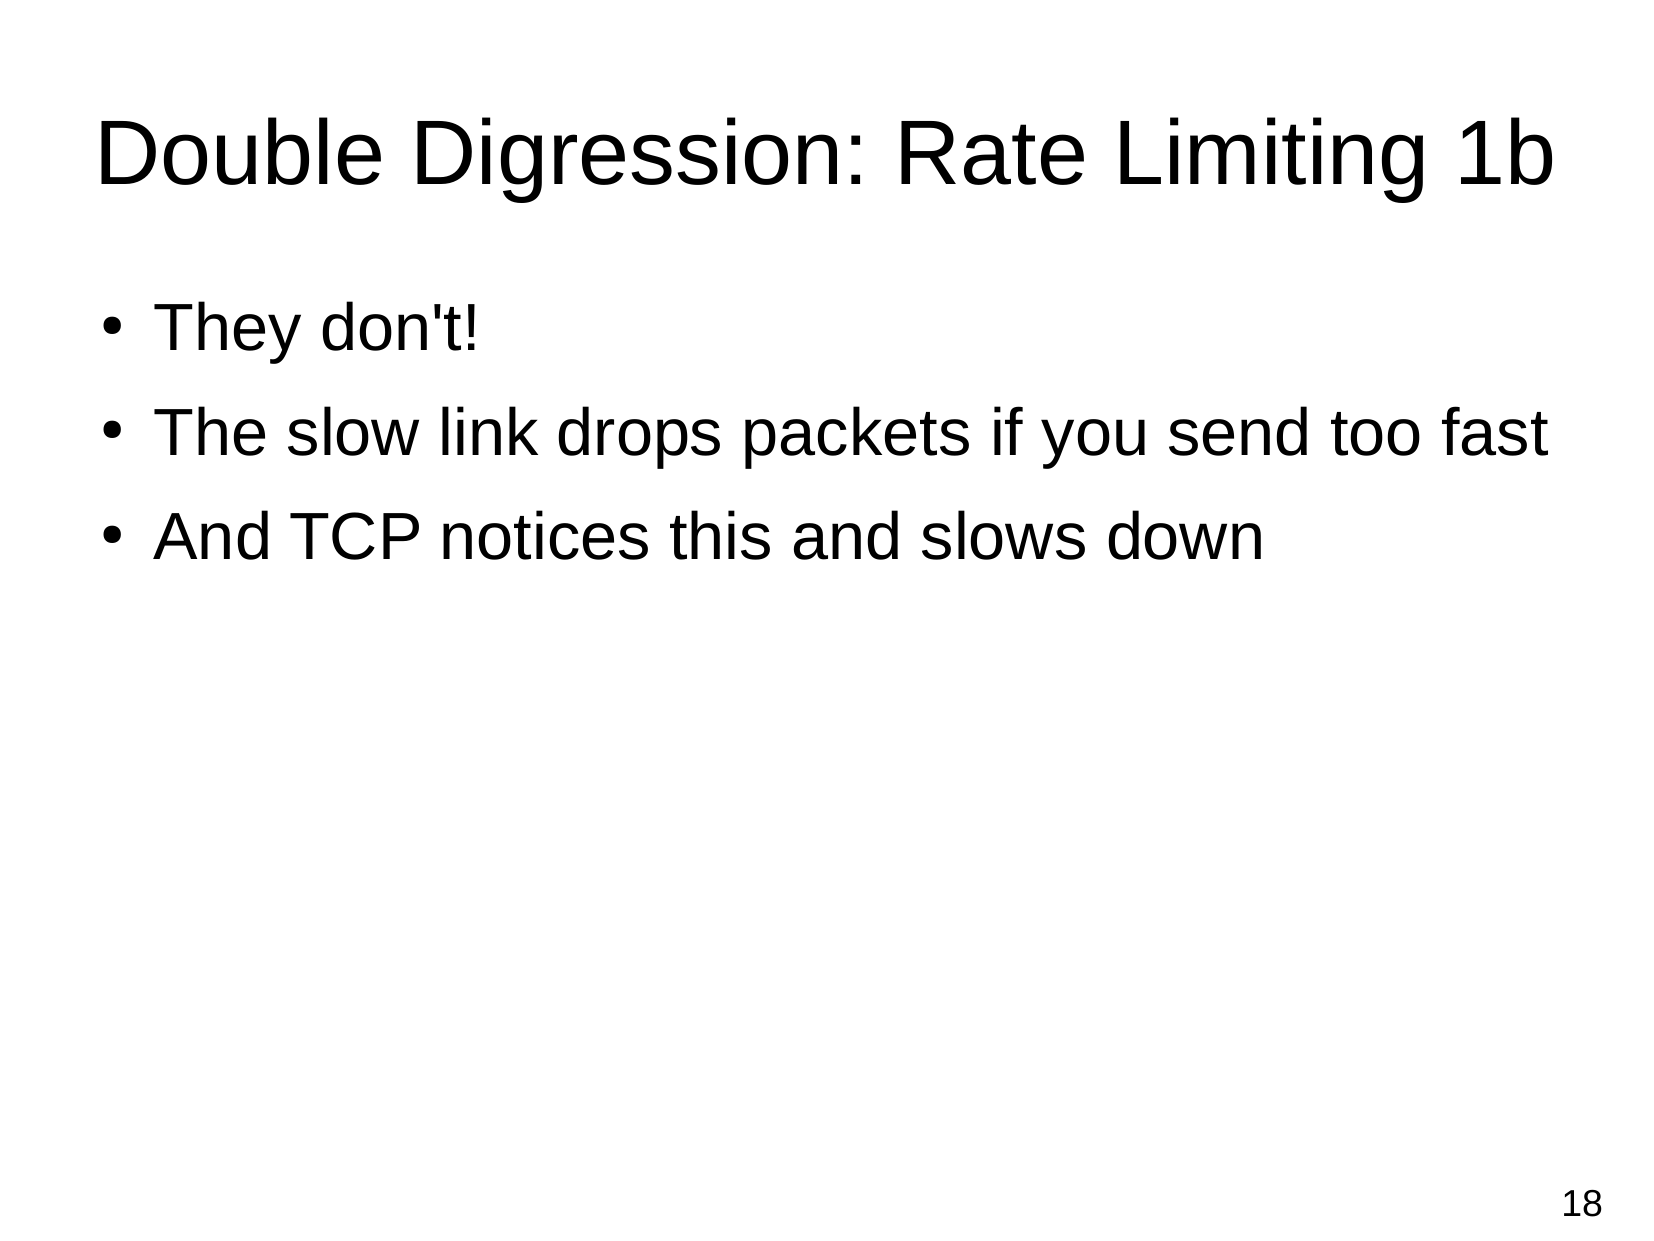

# Double Digression: Rate Limiting 1b
They don't!
The slow link drops packets if you send too fast
And TCP notices this and slows down
18